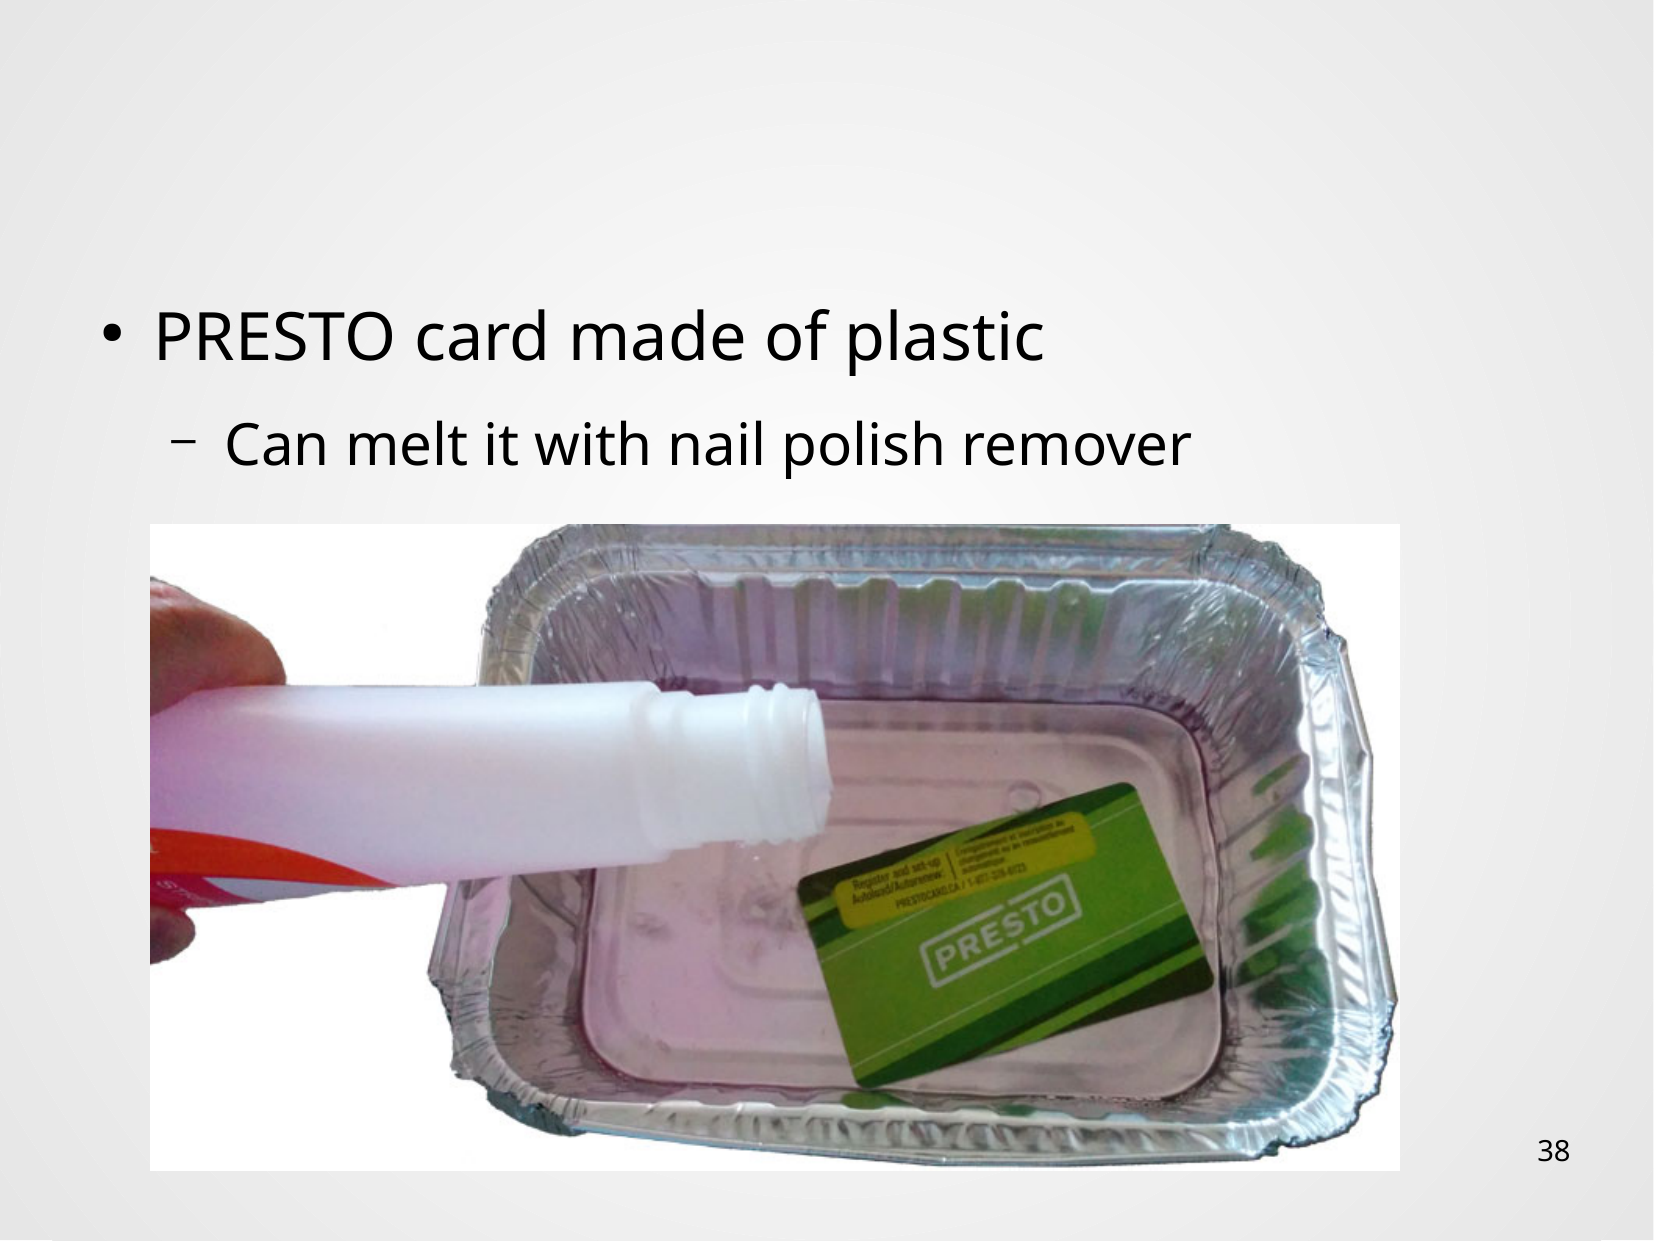

#
PRESTO card made of plastic
Can melt it with nail polish remover
38